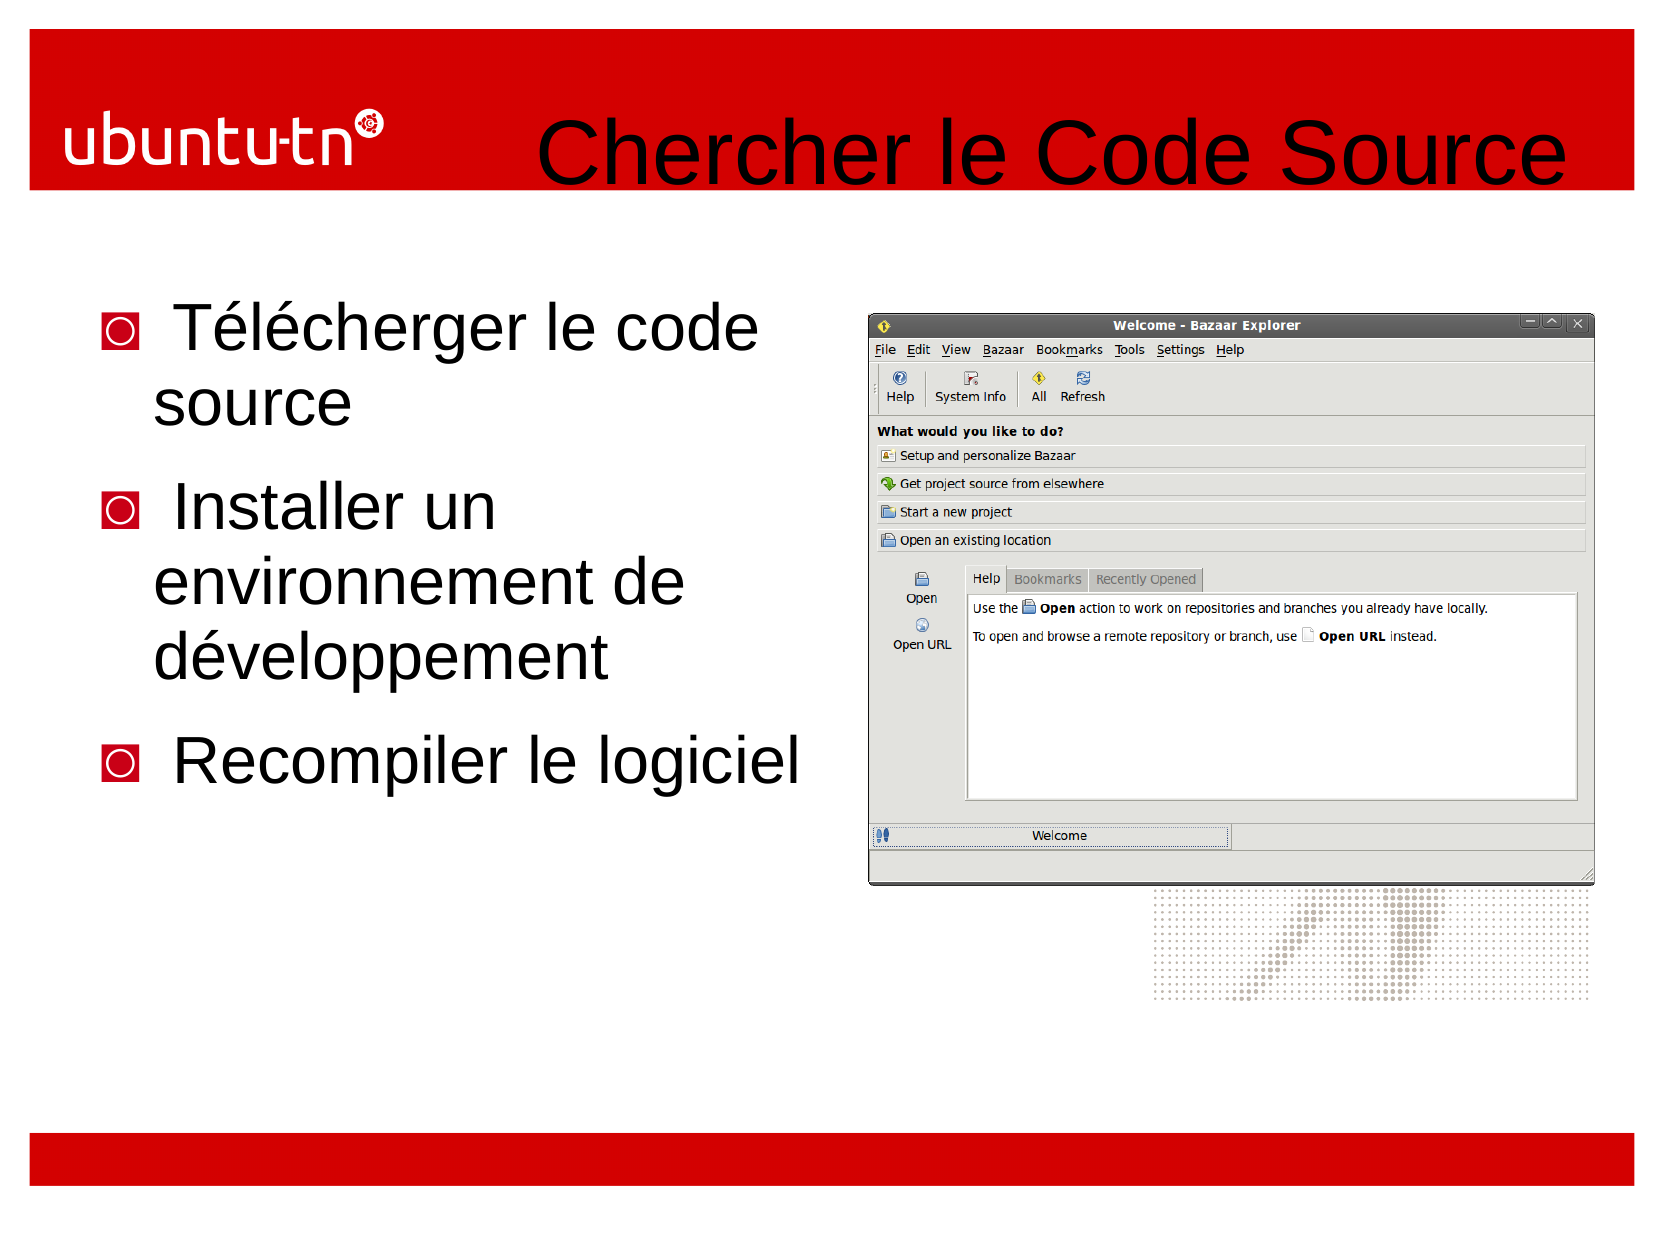

# Chercher le Code Source
 Télécherger le code source
 Installer un environnement de développement
 Recompiler le logiciel